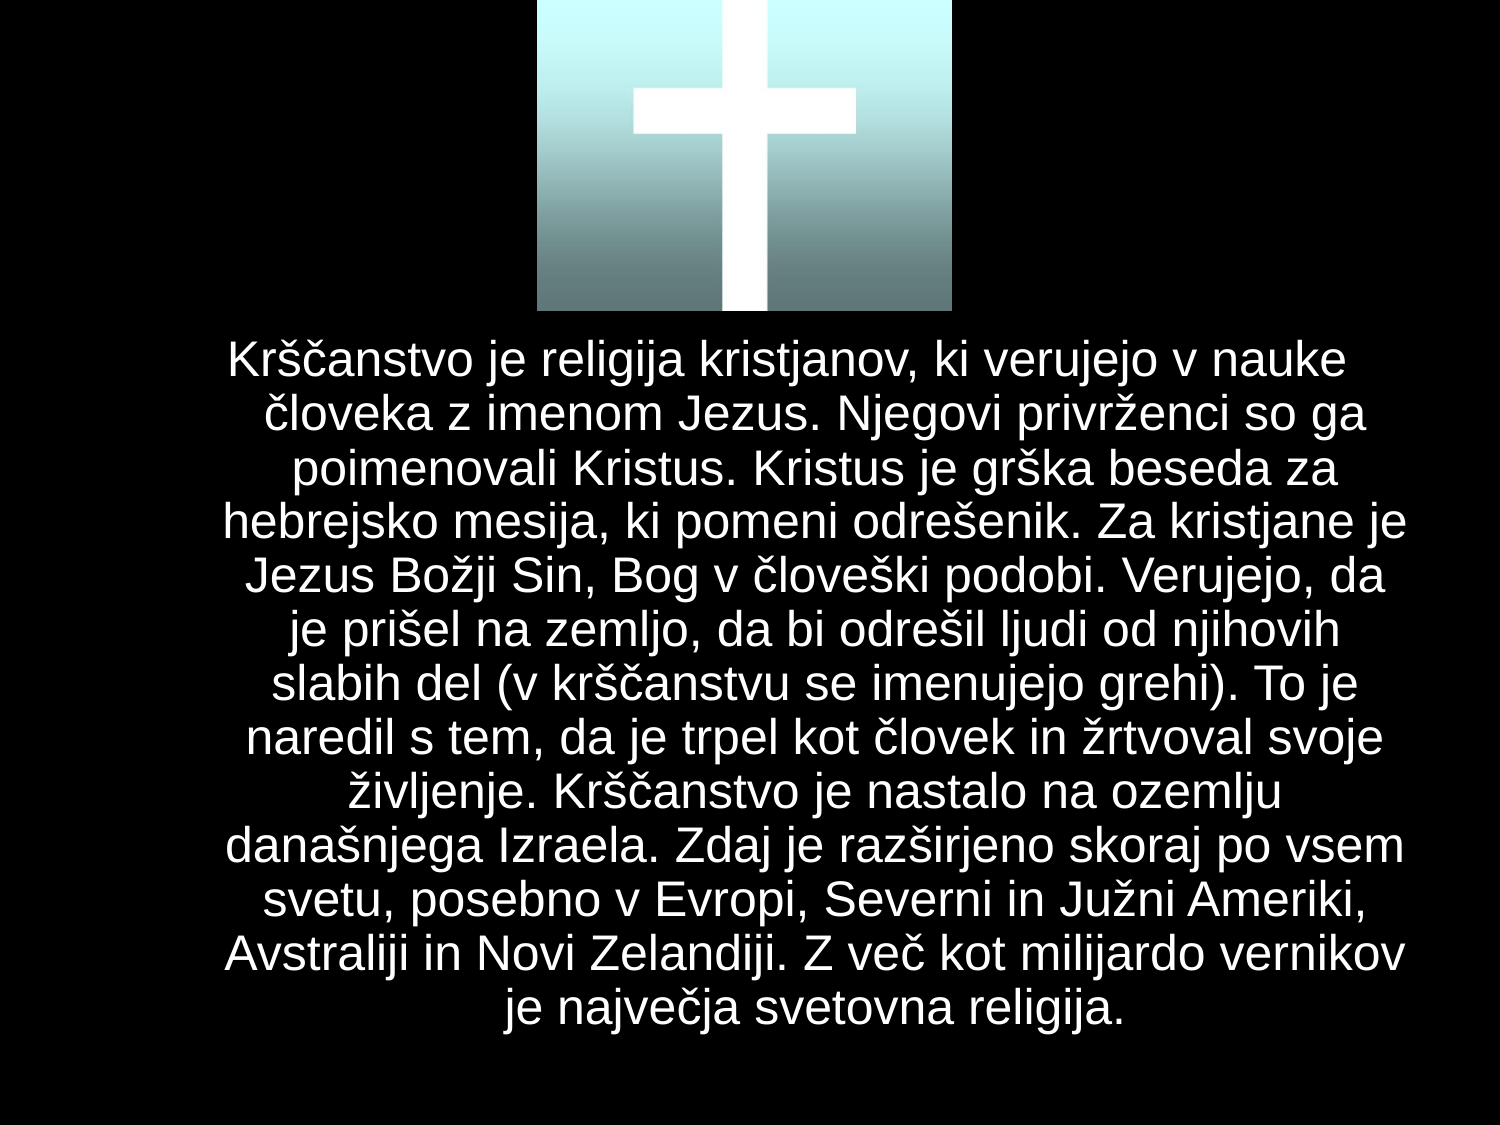

# Krščanstvo je religija kristjanov, ki verujejo v nauke človeka z imenom Jezus. Njegovi privrženci so ga poimenovali Kristus. Kristus je grška beseda za hebrejsko mesija, ki pomeni odrešenik. Za kristjane je Jezus Božji Sin, Bog v človeški podobi. Verujejo, da je prišel na zemljo, da bi odrešil ljudi od njihovih slabih del (v krščanstvu se imenujejo grehi). To je naredil s tem, da je trpel kot človek in žrtvoval svoje življenje. Krščanstvo je nastalo na ozemlju današnjega Izraela. Zdaj je razširjeno skoraj po vsem svetu, posebno v Evropi, Severni in Južni Ameriki, Avstraliji in Novi Zelandiji. Z več kot milijardo vernikov je največja svetovna religija.